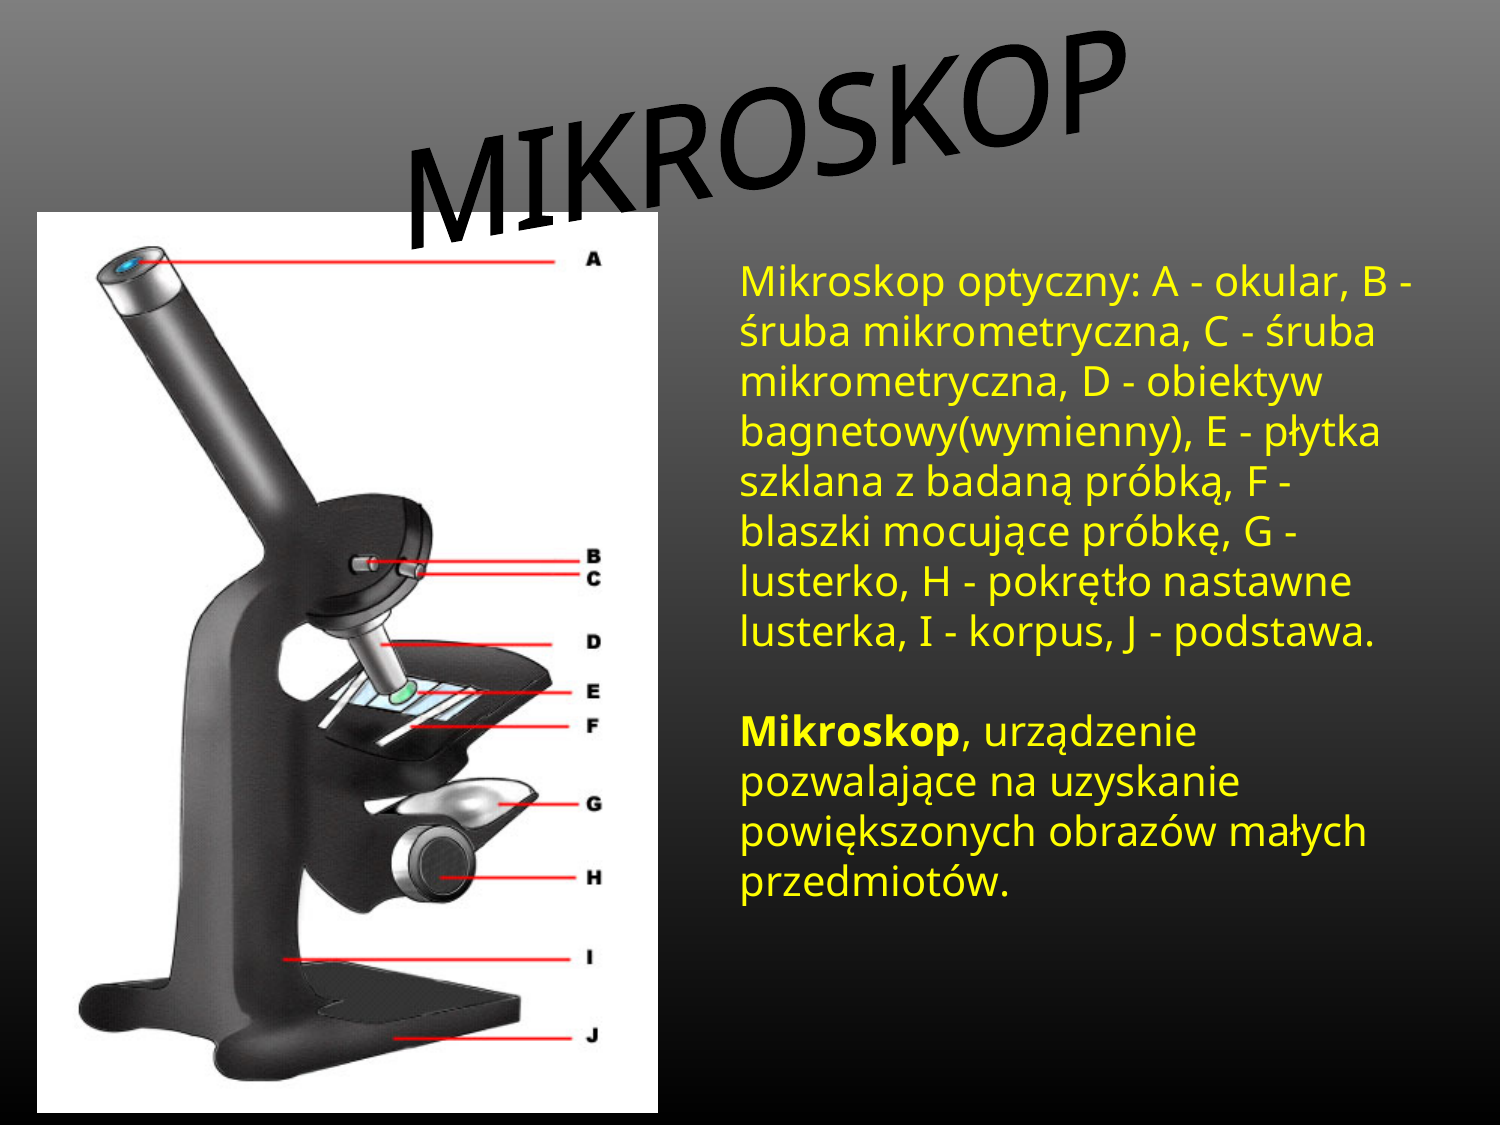

MIKROSKOP
Mikroskop optyczny: A - okular, B - śruba mikrometryczna, C - śruba mikrometryczna, D - obiektyw bagnetowy(wymienny), E - płytka szklana z badaną próbką, F - blaszki mocujące próbkę, G - lusterko, H - pokrętło nastawne lusterka, I - korpus, J - podstawa.
Mikroskop, urządzenie pozwalające na uzyskanie powiększonych obrazów małych przedmiotów.